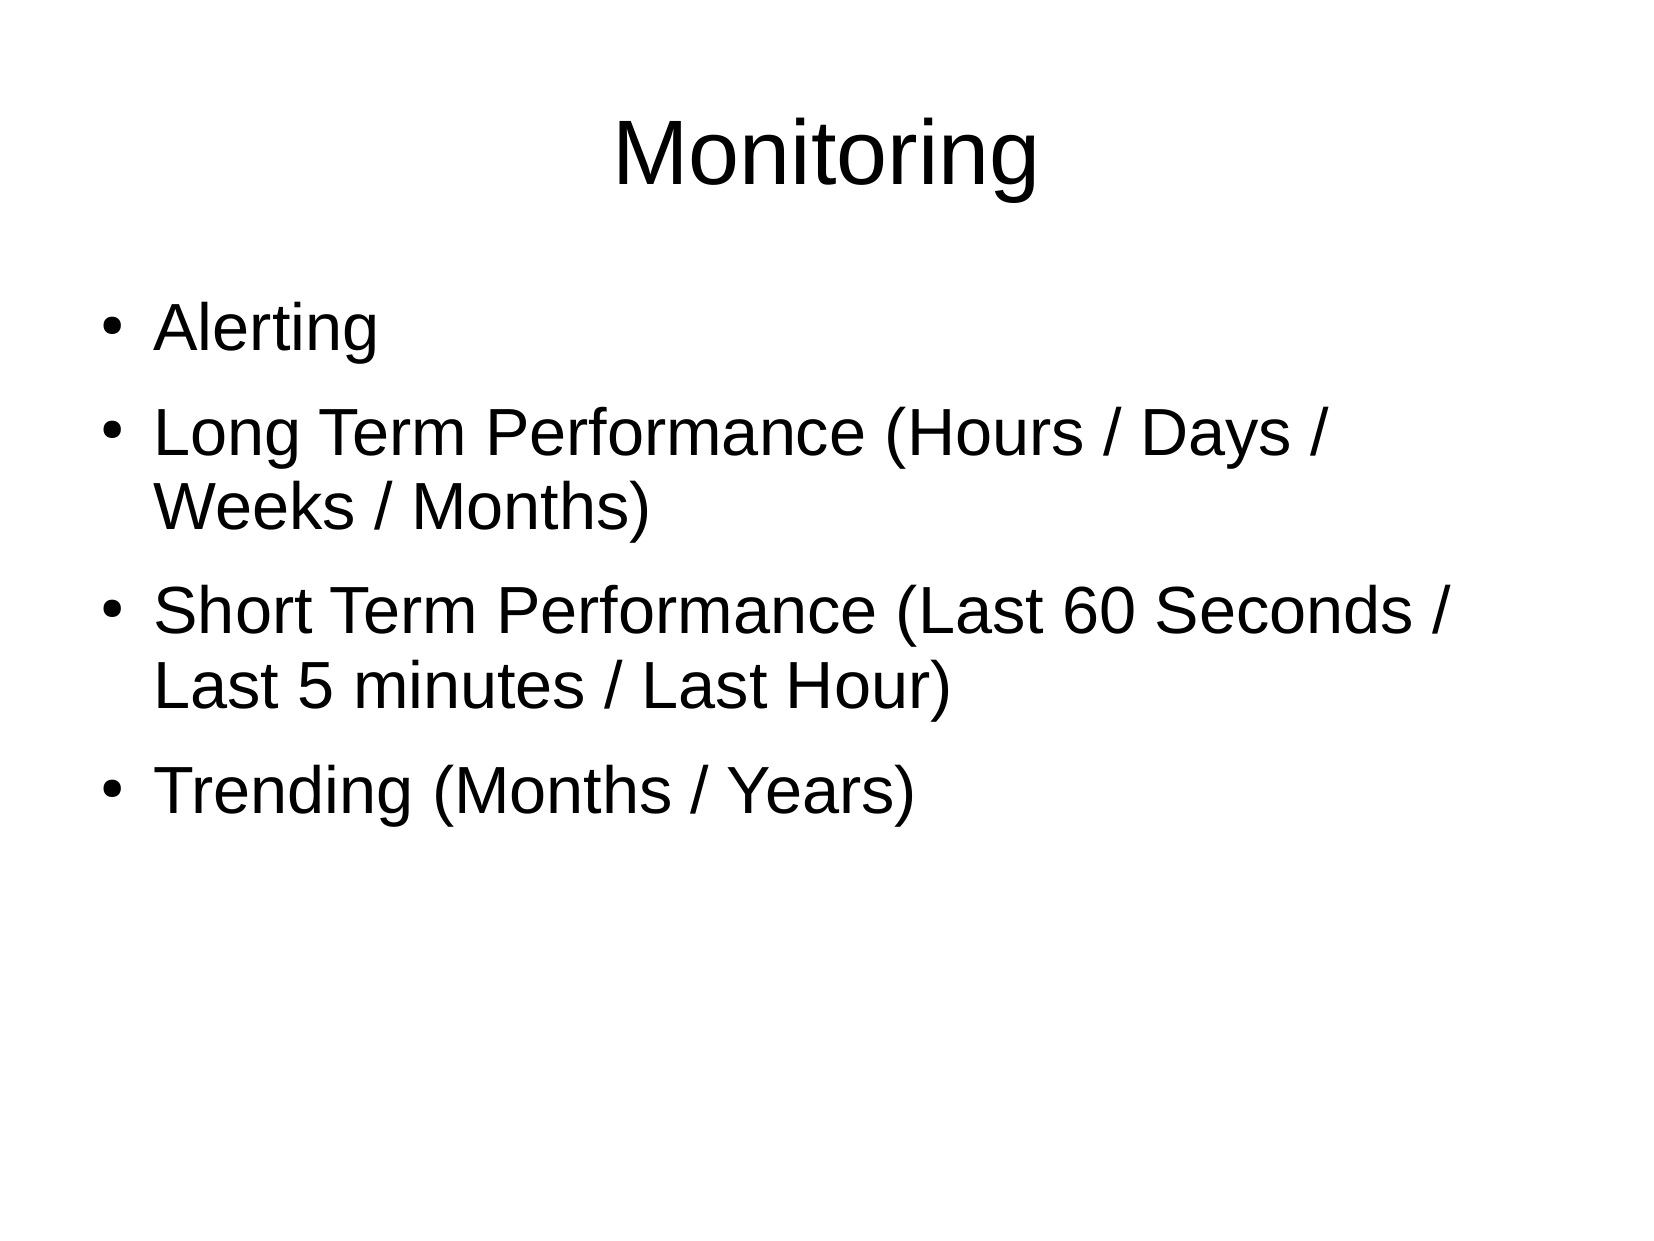

# Monitoring
Alerting
Long Term Performance (Hours / Days / Weeks / Months)
Short Term Performance (Last 60 Seconds / Last 5 minutes / Last Hour)
Trending (Months / Years)